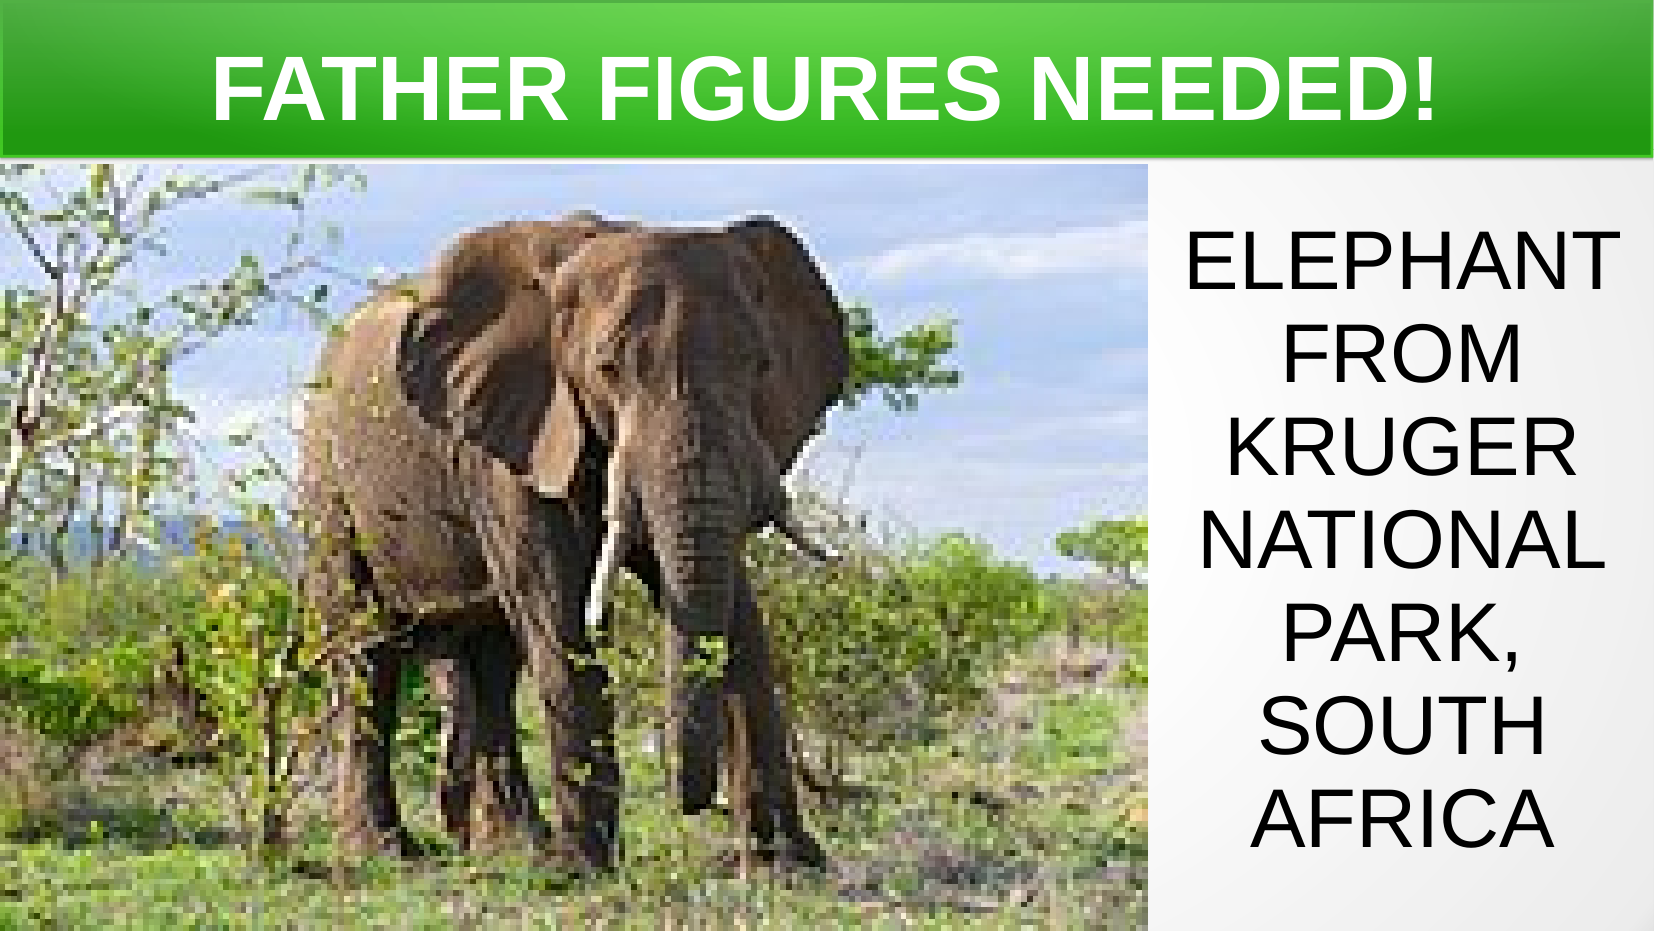

# FATHER FIGURES NEEDED!
ELEPHANT FROM
KRUGER NATIONAL
PARK, SOUTH AFRICA